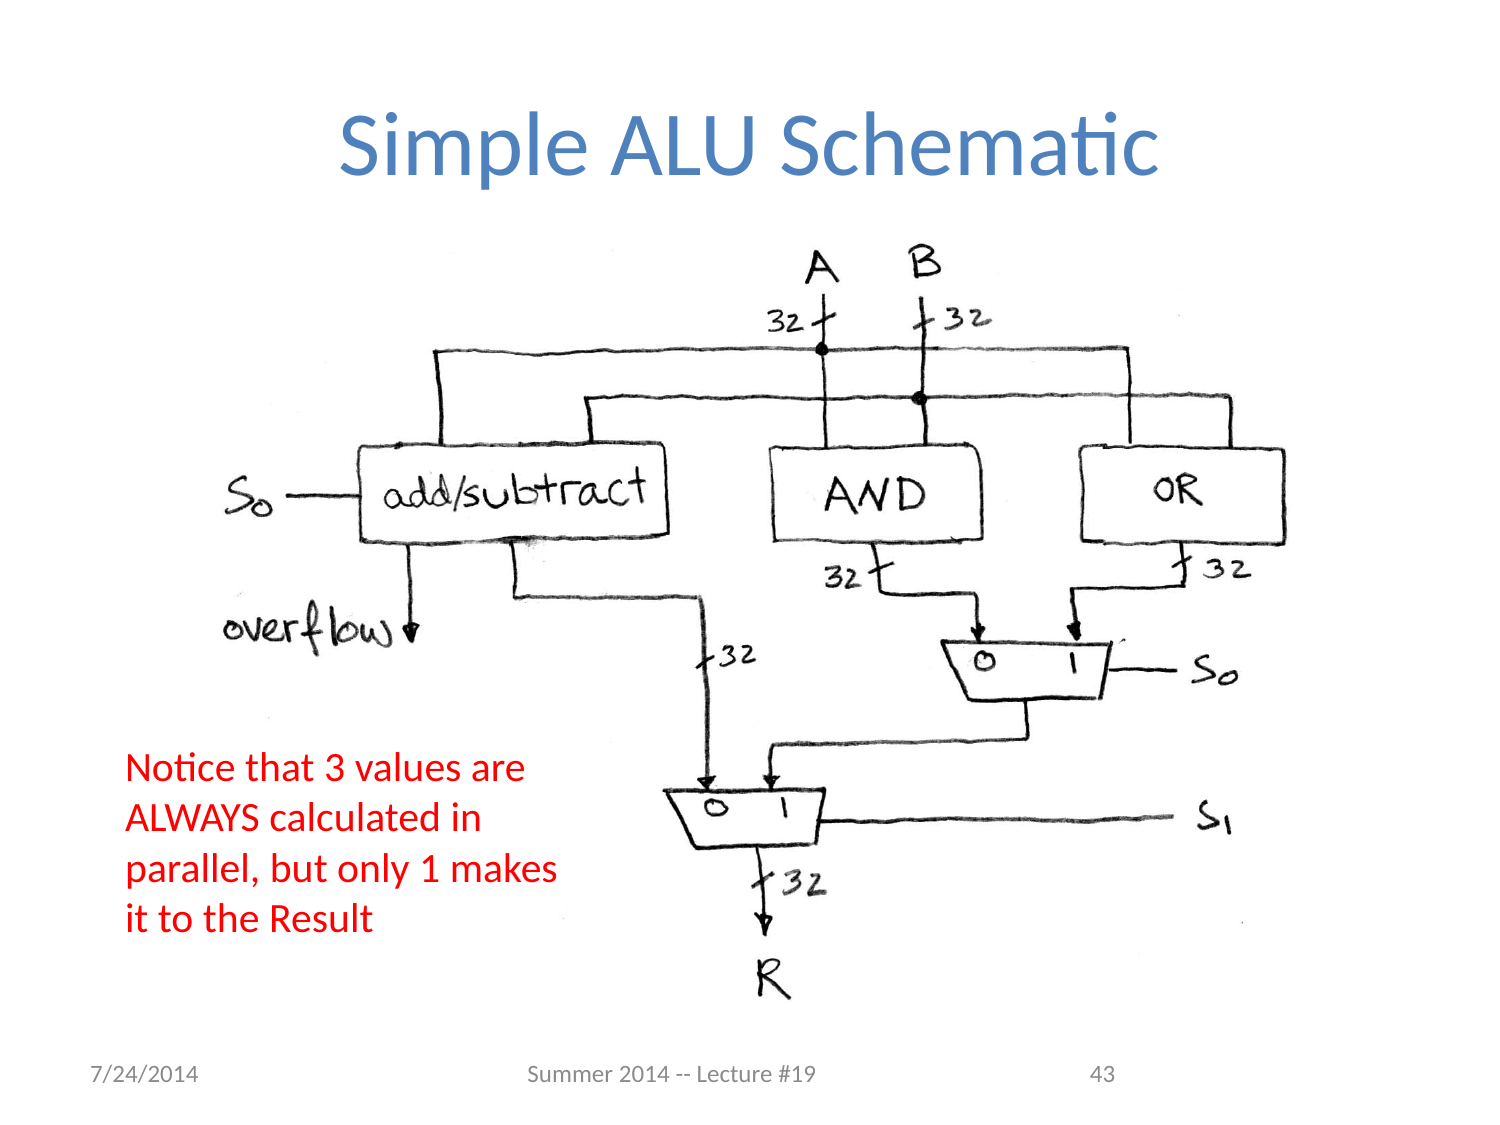

# Simple ALU Schematic
Notice that 3 values are ALWAYS calculated in parallel, but only 1 makes it to the Result
7/24/2014
Summer 2014 -- Lecture #19